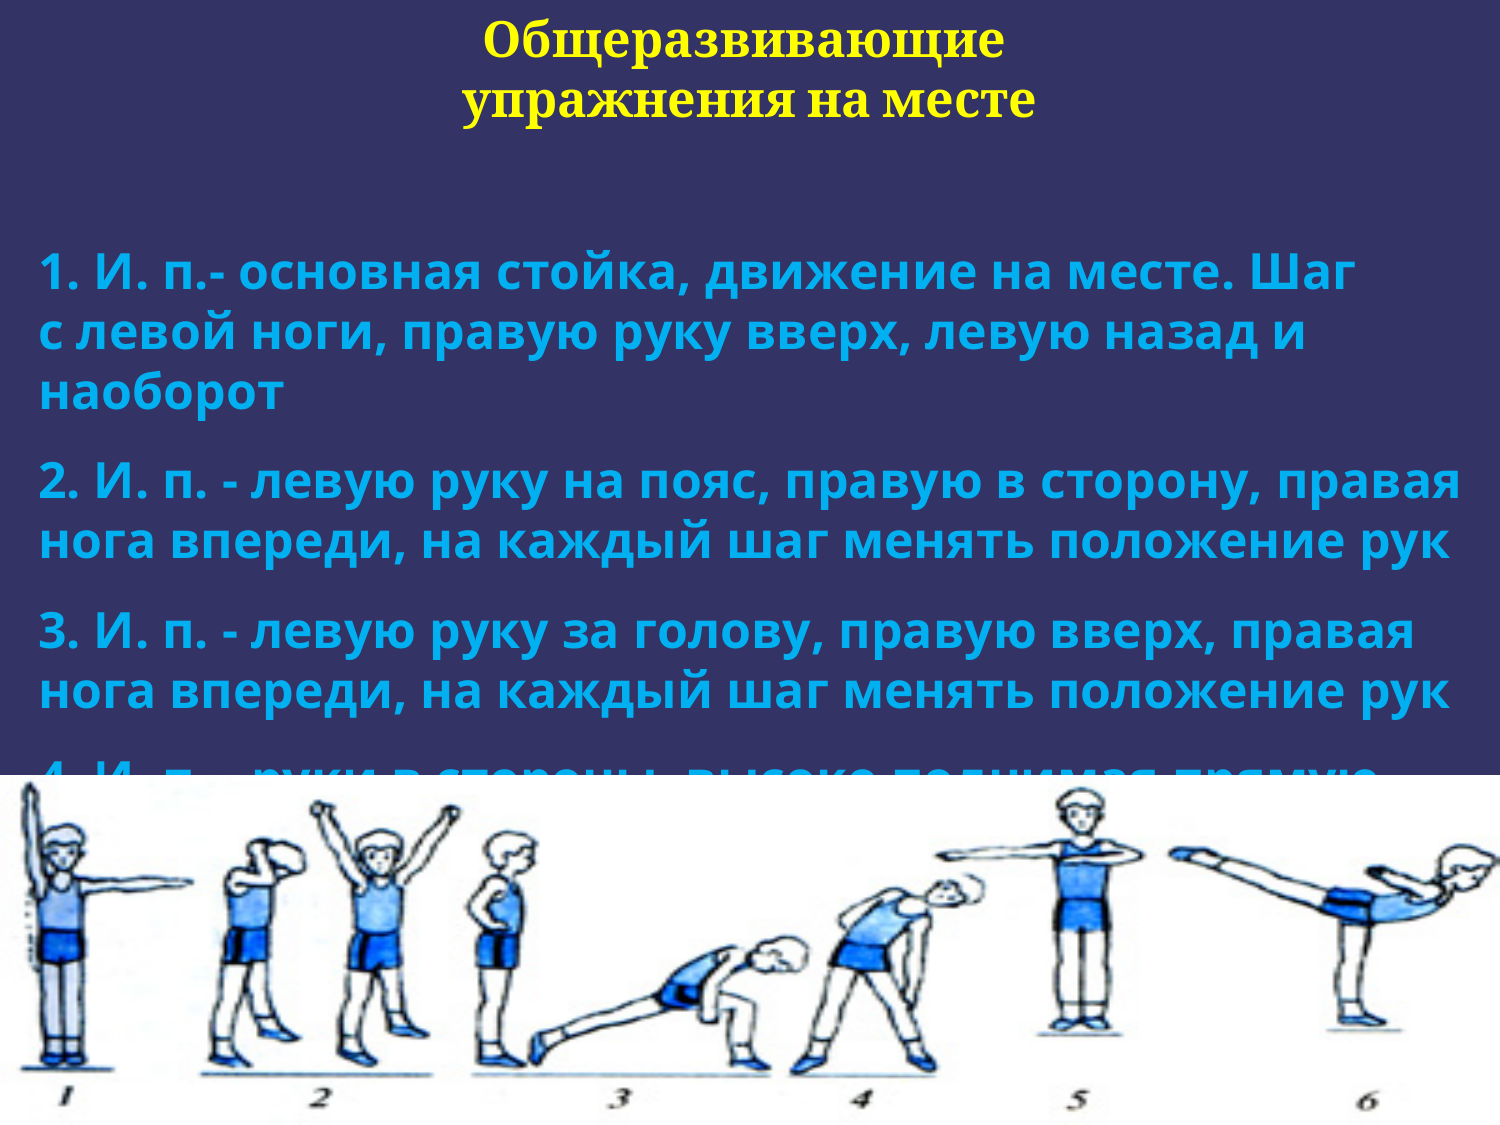

# Общеразвивающие упражнения на месте
1. И. п.- основная стойка, движение на месте. Шаг с левой ноги, правую руку вверх, левую назад и наоборот
2. И. п. - левую руку на пояс, правую в сторону, правая нога впереди, на каждый шаг менять положение рук
3. И. п. - левую руку за голову, правую вверх, правая нога впереди, на каждый шаг менять положение рук
4. И. п. - руки в стороны, высоко поднимая прямую ногу, хлопок под ногой, один шаг делать на два счета
5. И. п. - встать в позу «на четвереньки», сделать четыре шага на носках, выпрямиться, сделать четыре обычных шага
6. Прыжки приставными шагами левым боком вперед, то же правым боком вперед